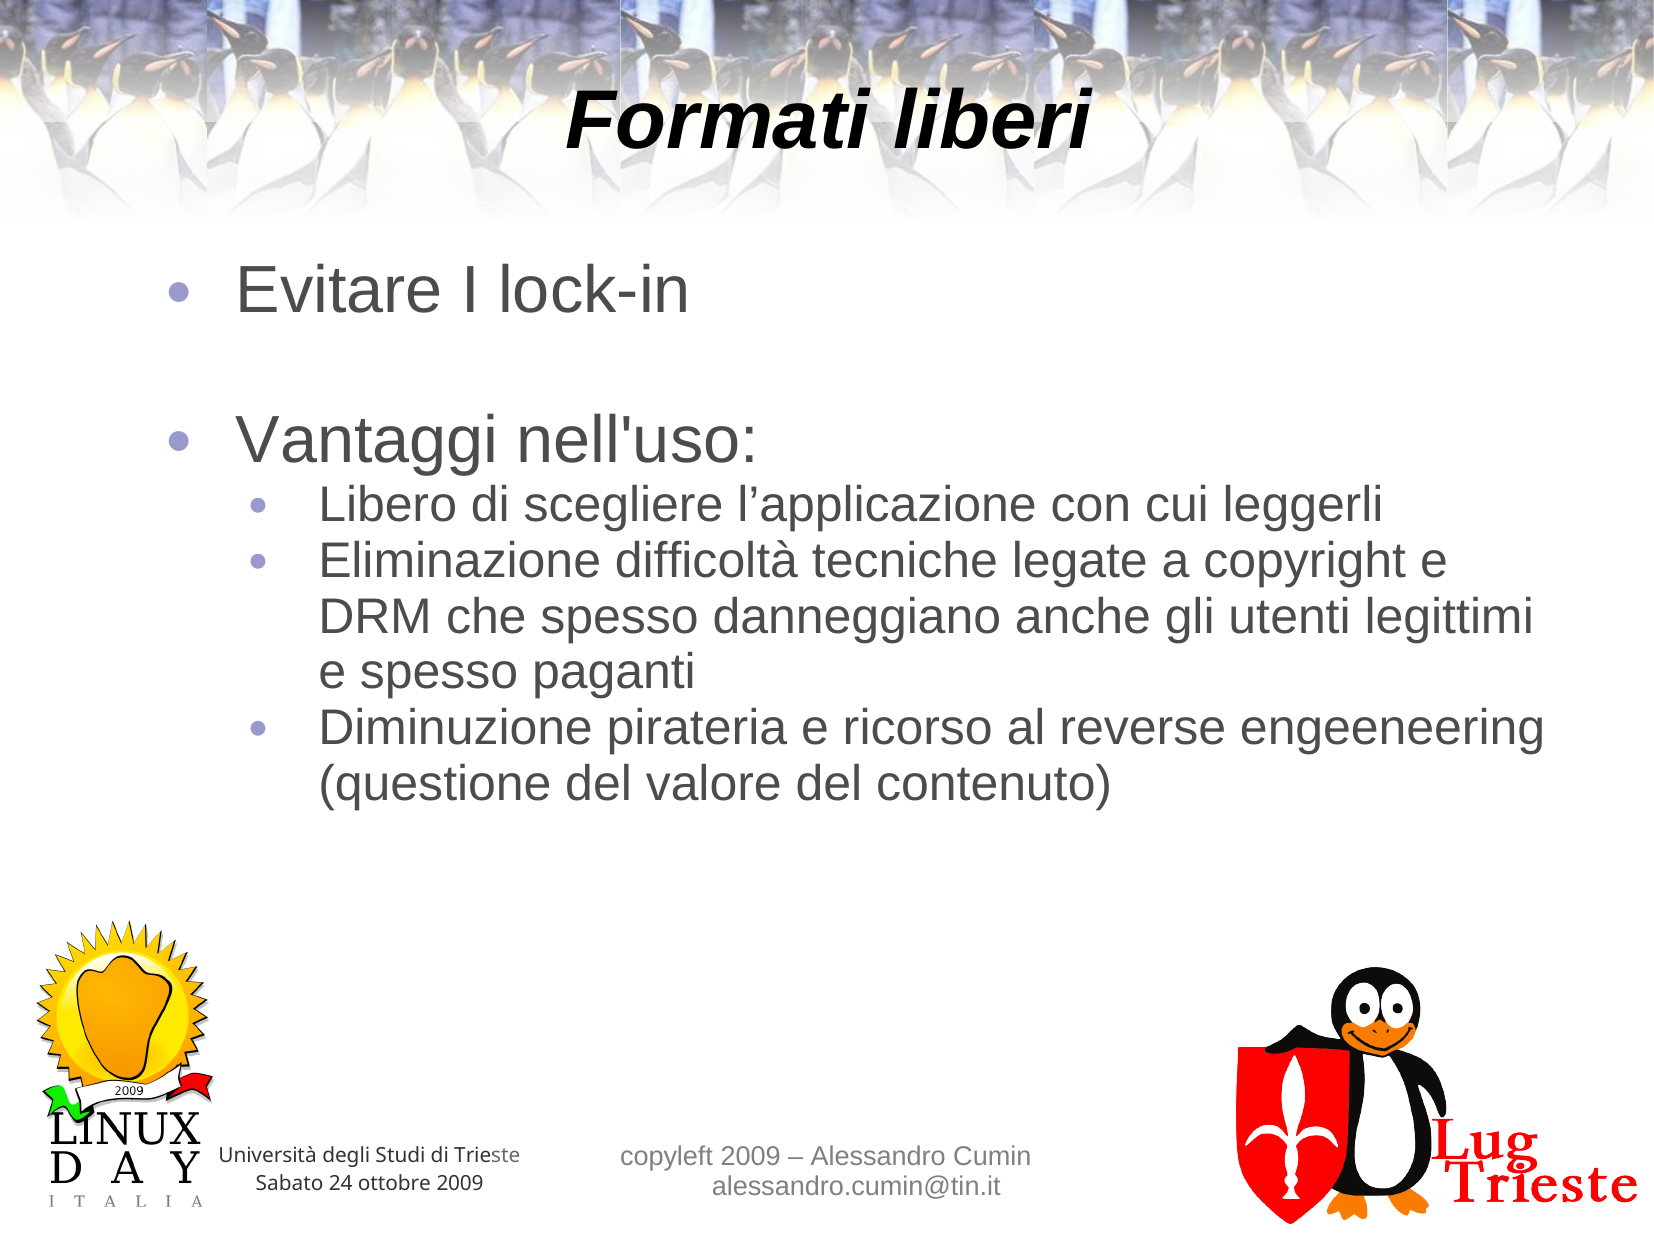

# Formati liberi
Evitare I lock-in
Vantaggi nell'uso:
Libero di scegliere l’applicazione con cui leggerli
Eliminazione difficoltà tecniche legate a copyright e DRM che spesso danneggiano anche gli utenti legittimi e spesso paganti
Diminuzione pirateria e ricorso al reverse engeeneering
(questione del valore del contenuto)